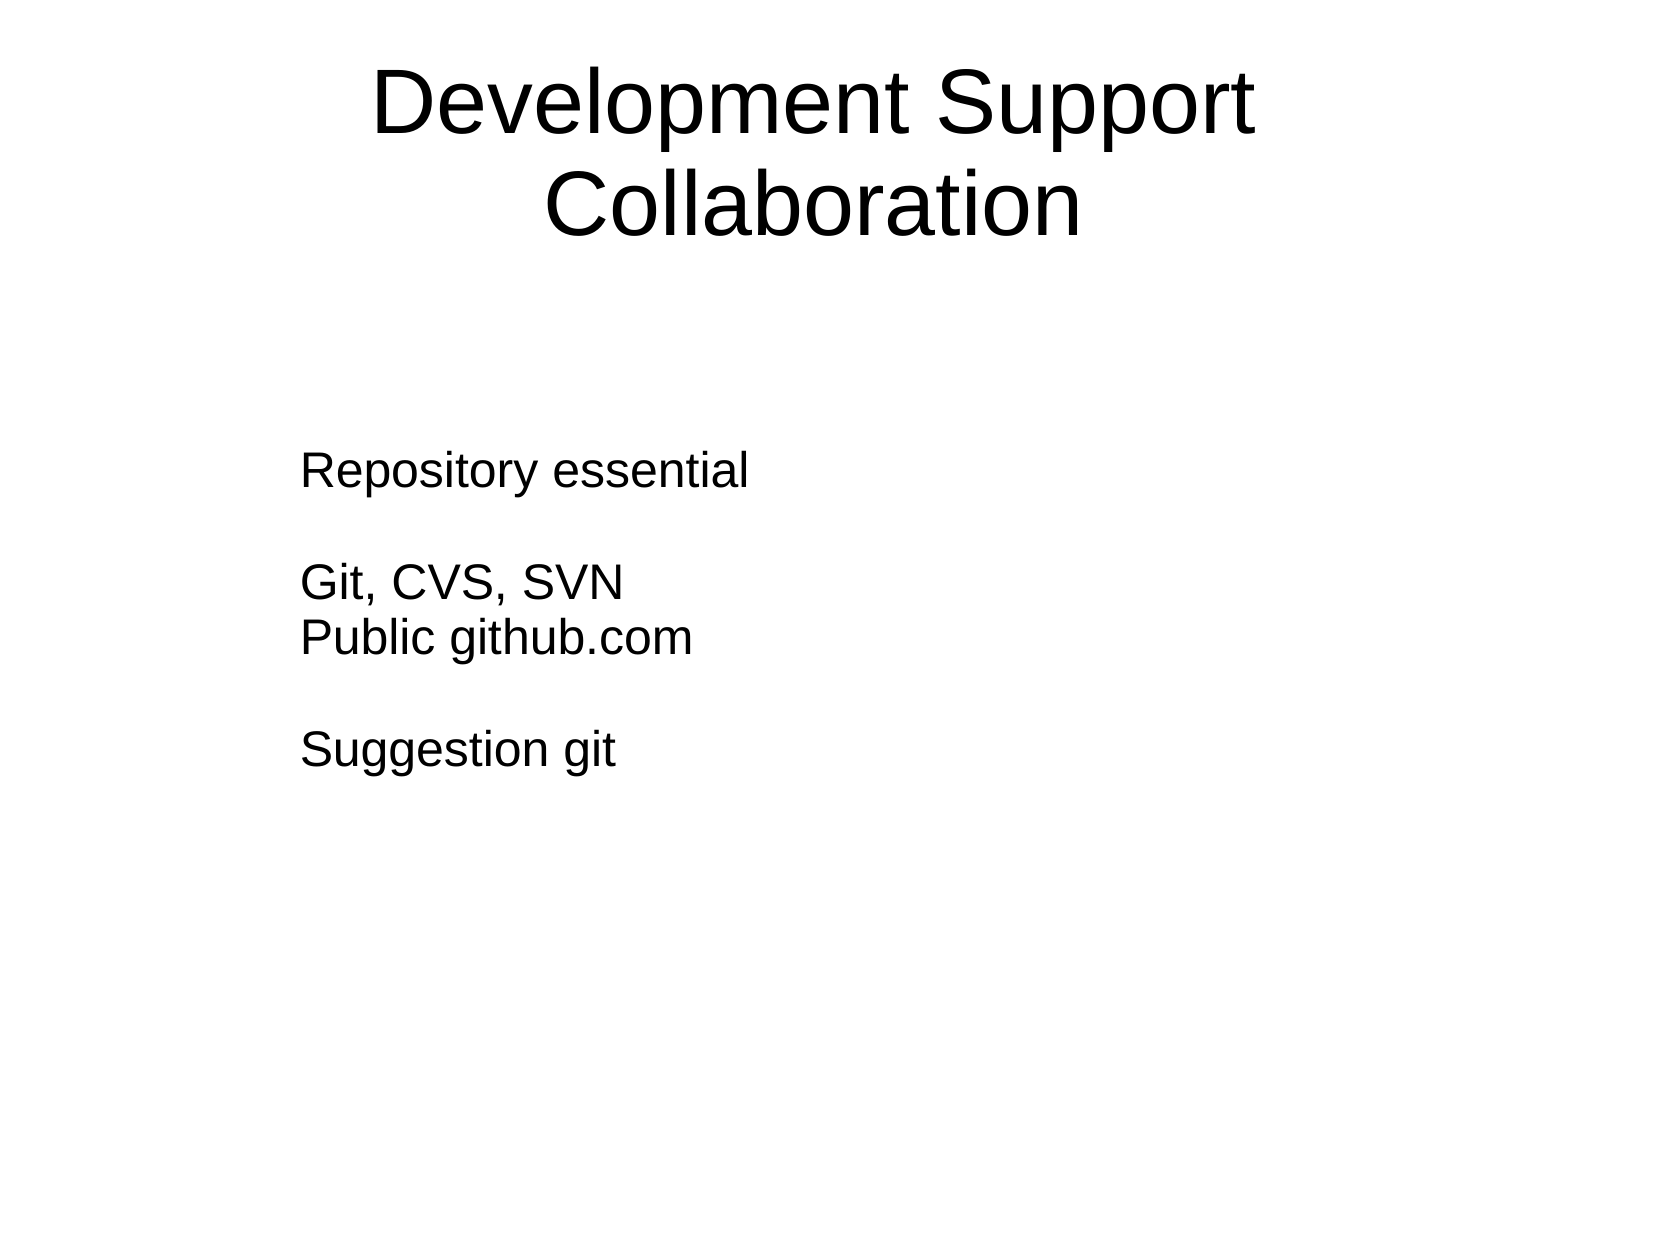

# Development Support Collaboration
Repository essential
Git, CVS, SVN
Public github.com
Suggestion git